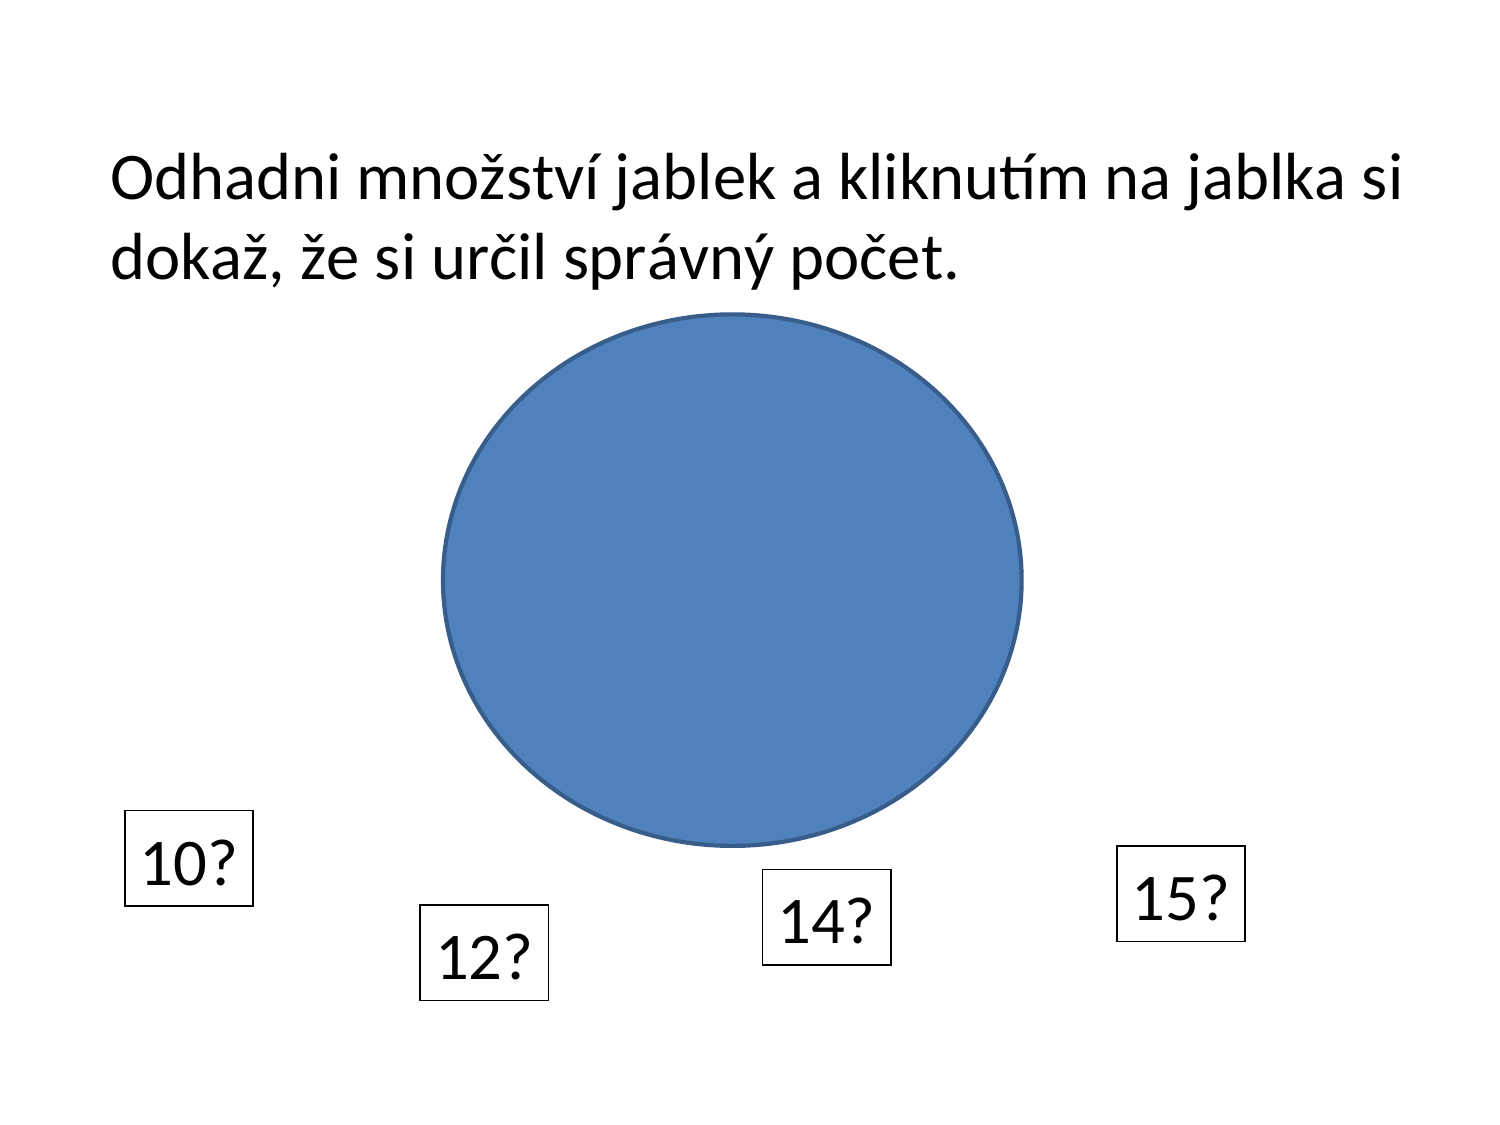

Odhadni množství jablek a kliknutím na jablka si
dokaž, že si určil správný počet.
10?
15?
14?
12?